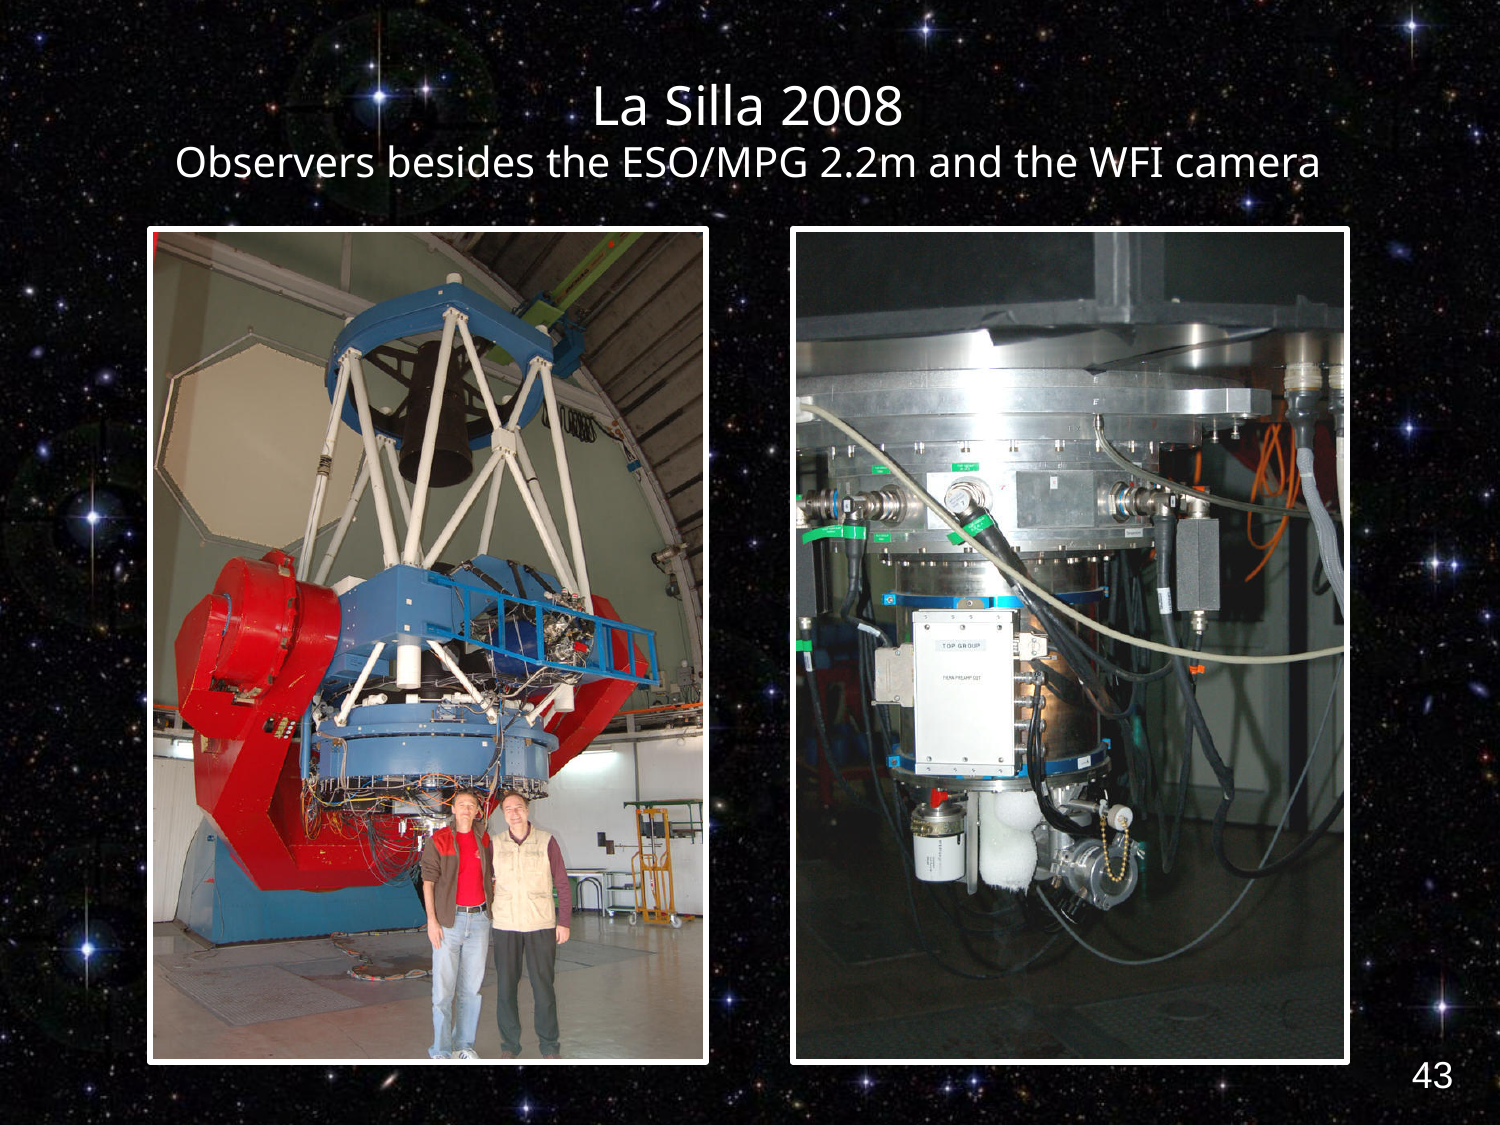

La Silla 2008
Observers besides the ESO/MPG 2.2m and the WFI camera
43